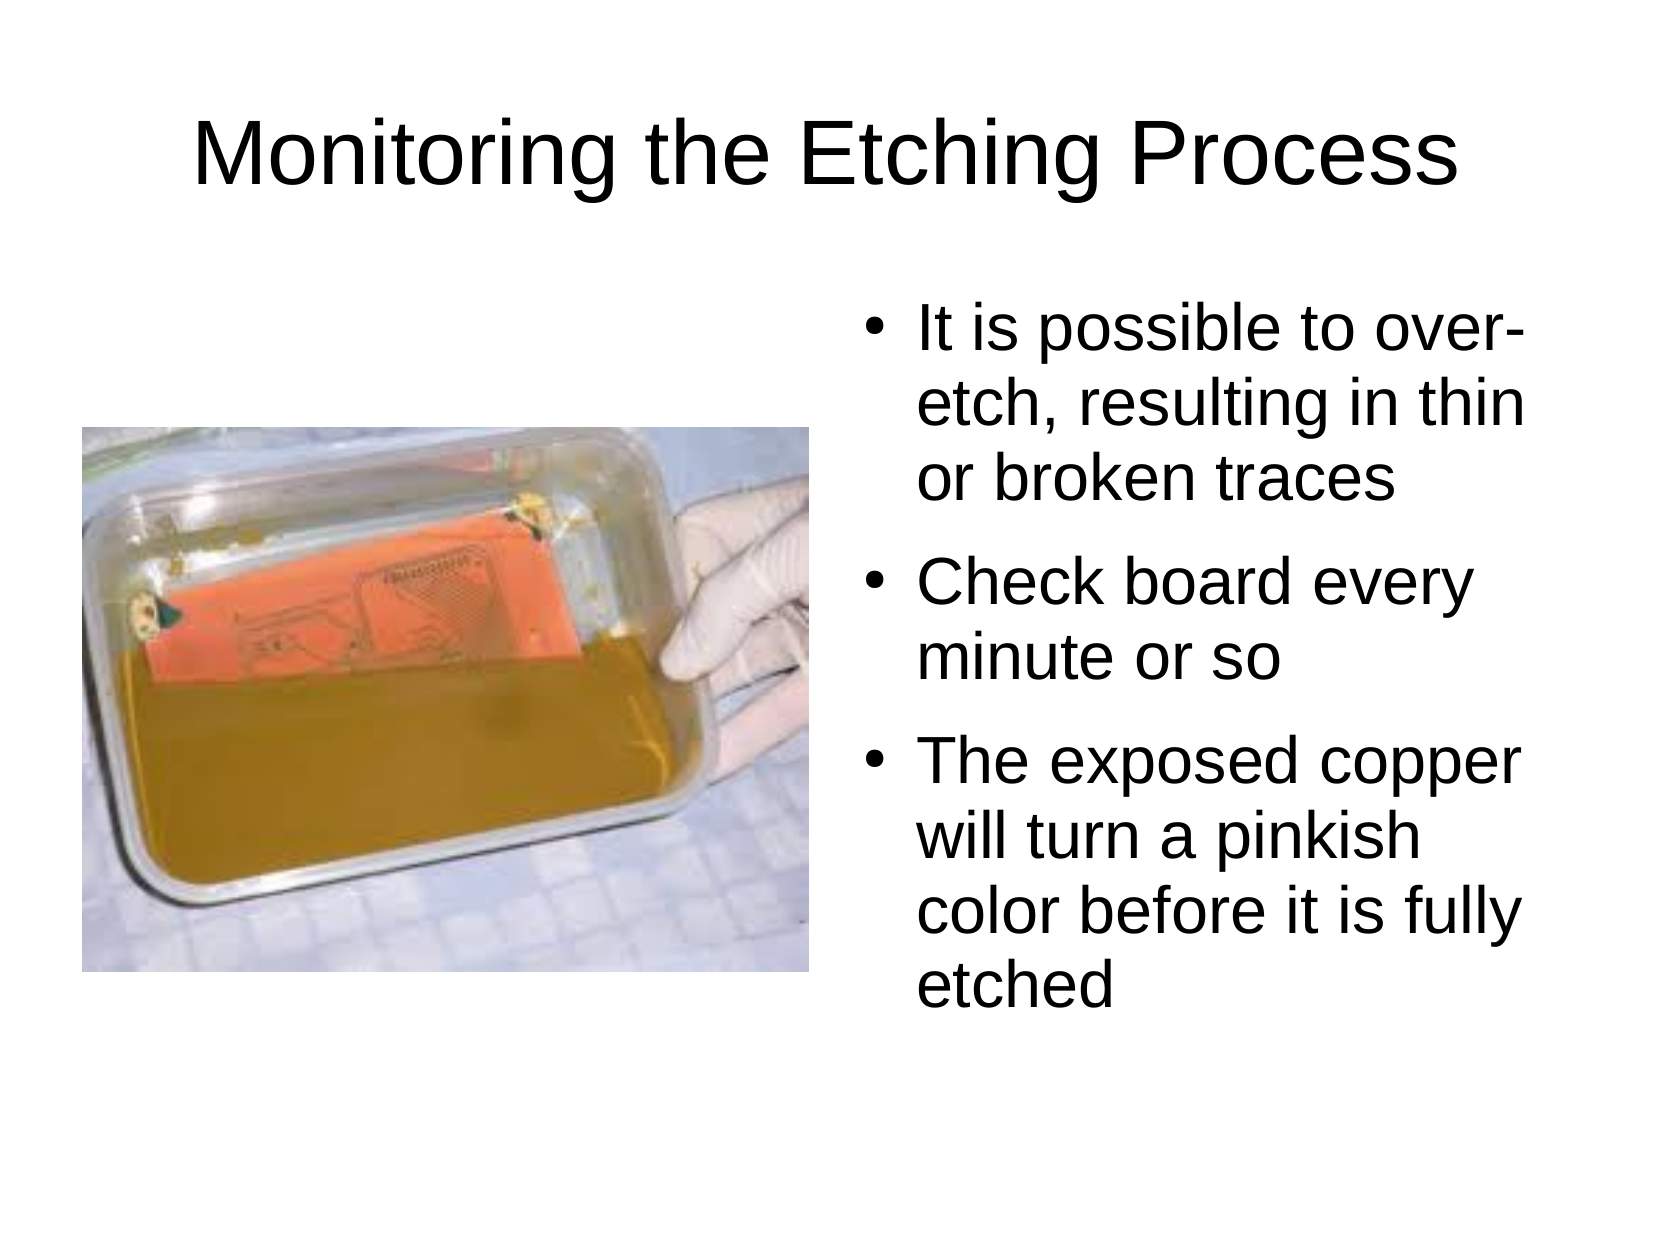

# Monitoring the Etching Process
It is possible to over-etch, resulting in thin or broken traces
Check board every minute or so
The exposed copper will turn a pinkish color before it is fully etched